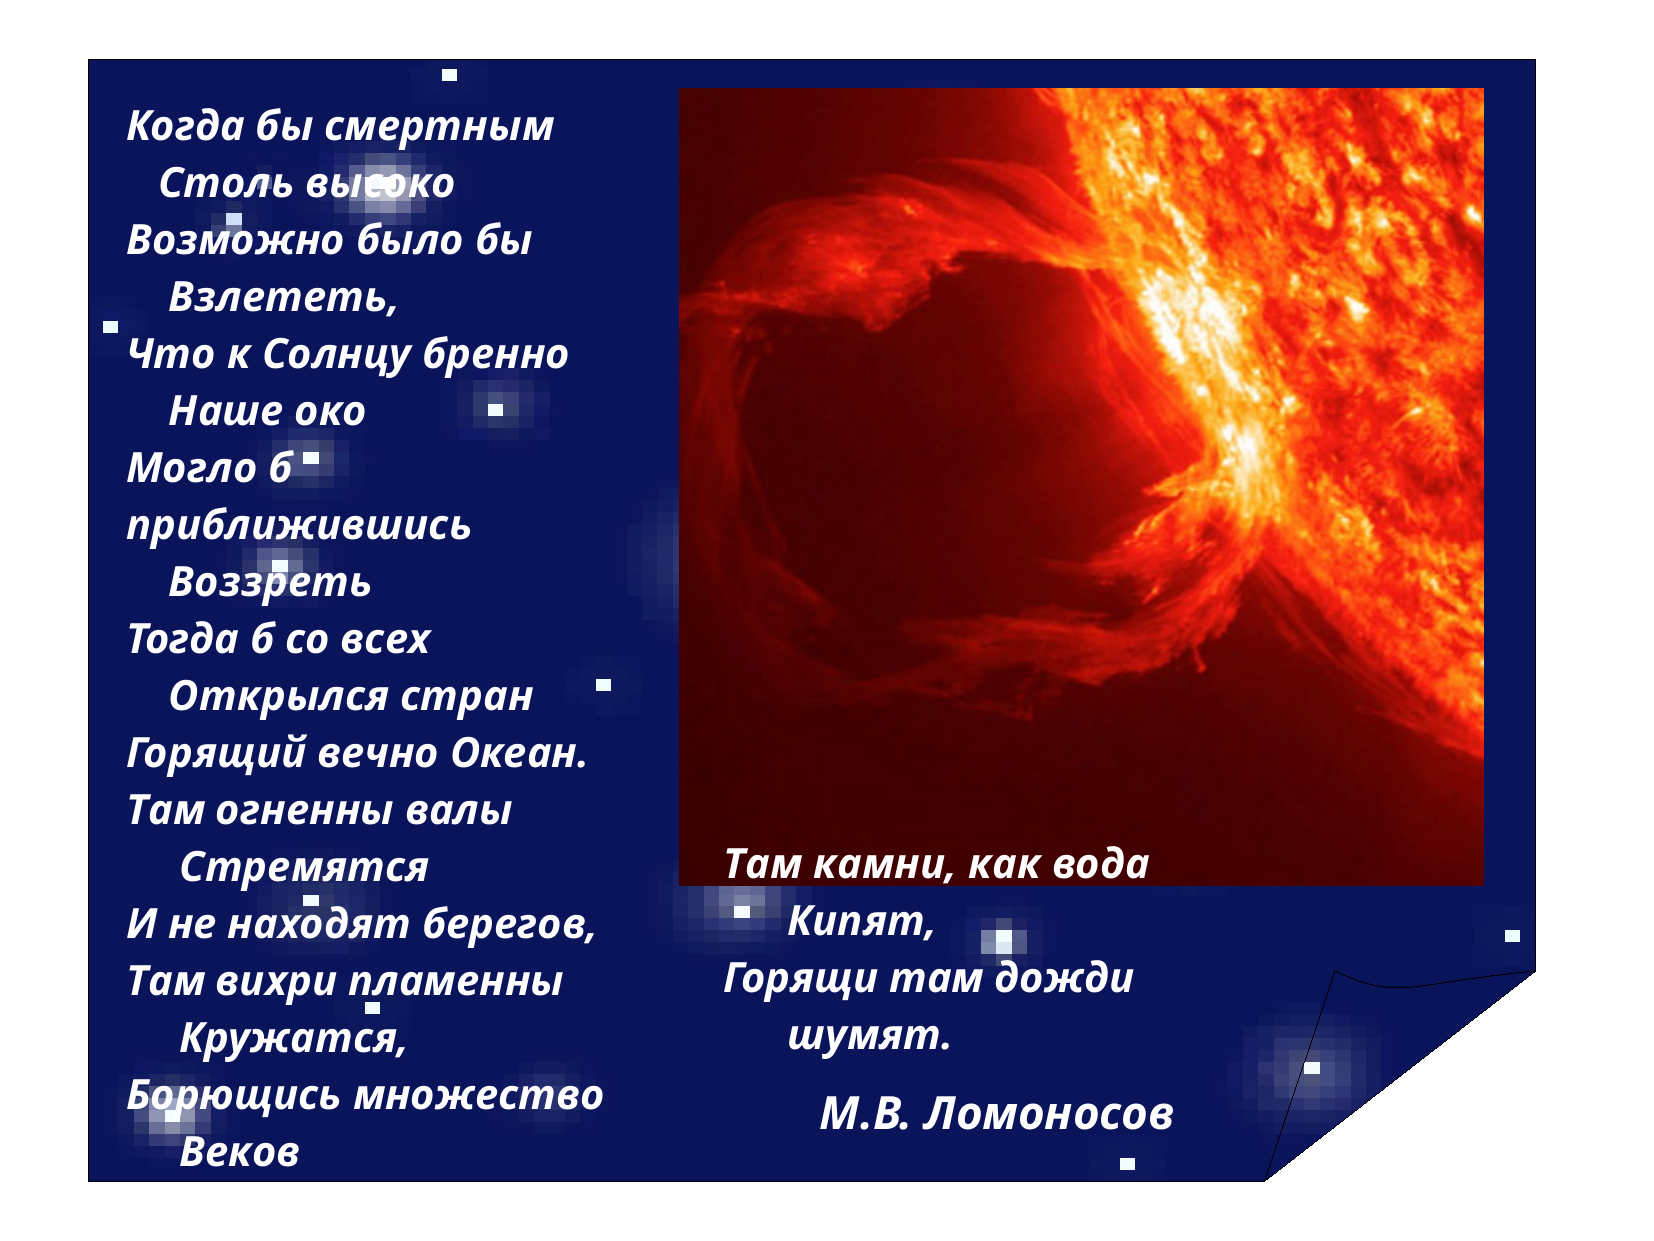

Когда бы смертным
 Столь высоко
Возможно было бы
 Взлететь,
Что к Солнцу бренно
 Наше око
Могло б приближившись
 Воззреть
Тогда б со всех
 Открылся стран
Горящий вечно Океан.
Там огненны валы
 Стремятся
И не находят берегов,
Там вихри пламенны
 Кружатся,
Борющись множество
 Веков
Там камни, как вода
 Кипят,
Горящи там дожди
 шумят.
М.В. Ломоносов